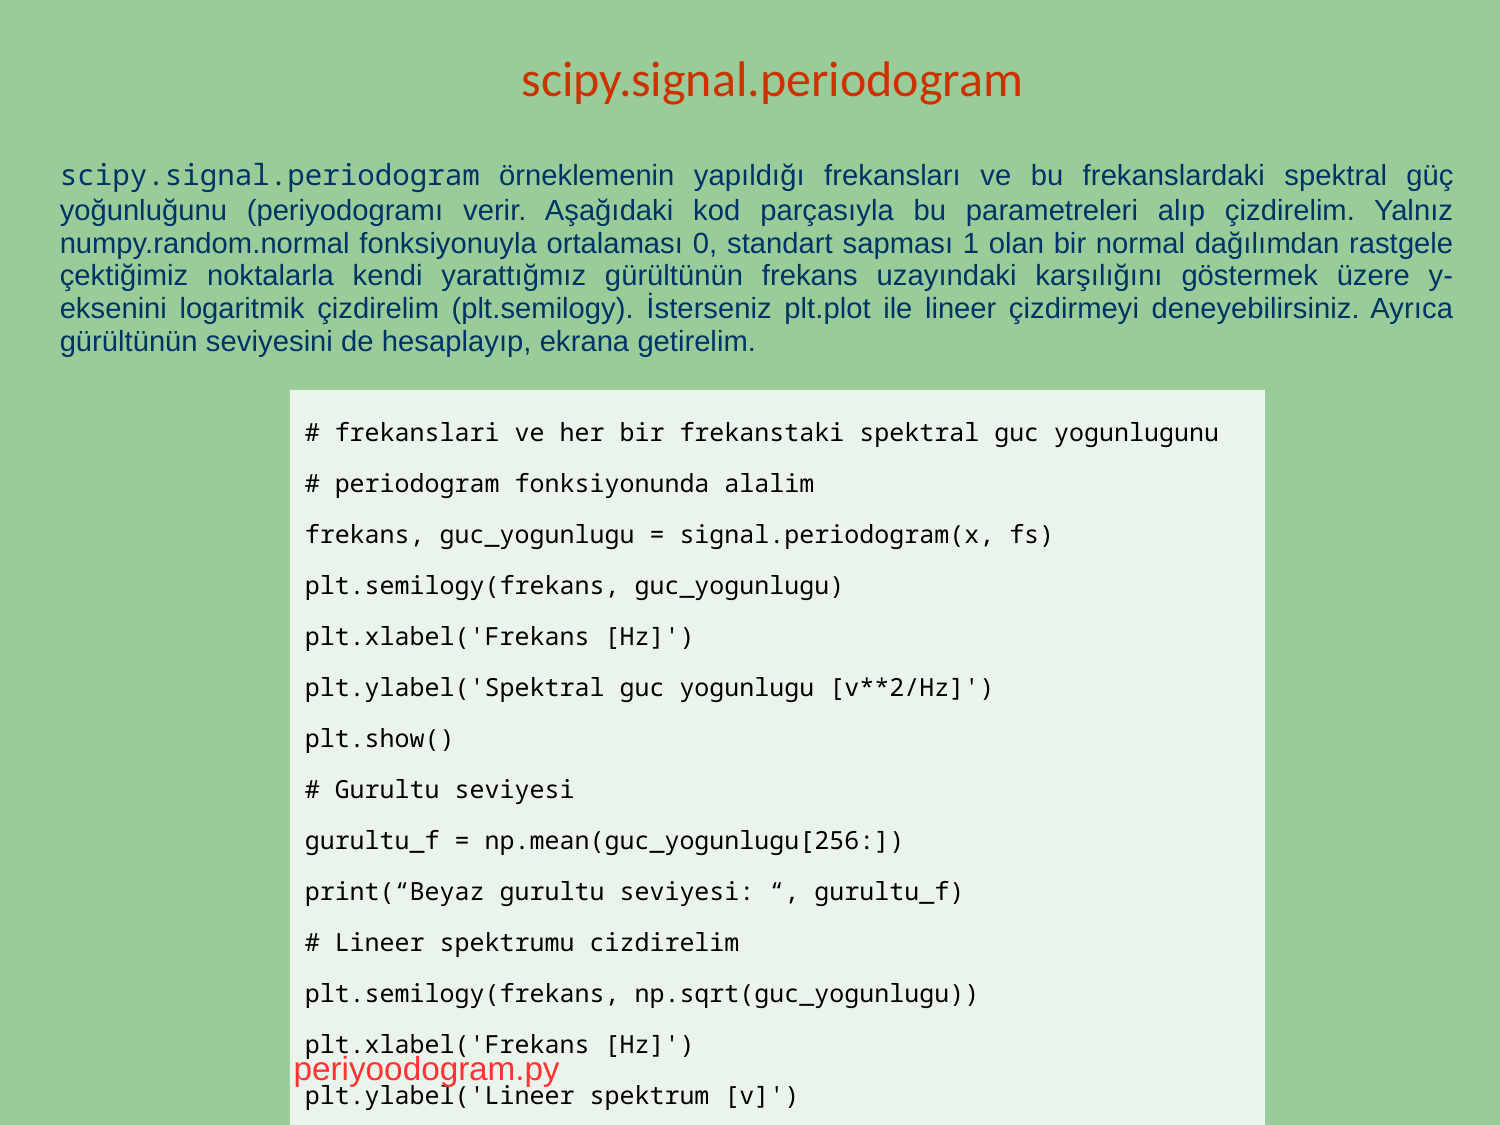

# scipy.signal.periodogram
scipy.signal.periodogram örneklemenin yapıldığı frekansları ve bu frekanslardaki spektral güç yoğunluğunu (periyodogramı verir. Aşağıdaki kod parçasıyla bu parametreleri alıp çizdirelim. Yalnız numpy.random.normal fonksiyonuyla ortalaması 0, standart sapması 1 olan bir normal dağılımdan rastgele çektiğimiz noktalarla kendi yarattığmız gürültünün frekans uzayındaki karşılığını göstermek üzere y-eksenini logaritmik çizdirelim (plt.semilogy). İsterseniz plt.plot ile lineer çizdirmeyi deneyebilirsiniz. Ayrıca gürültünün seviyesini de hesaplayıp, ekrana getirelim.
# frekanslari ve her bir frekanstaki spektral guc yogunlugunu
# periodogram fonksiyonunda alalim
frekans, guc_yogunlugu = signal.periodogram(x, fs)
plt.semilogy(frekans, guc_yogunlugu)
plt.xlabel('Frekans [Hz]')
plt.ylabel('Spektral guc yogunlugu [v**2/Hz]')
plt.show()
# Gurultu seviyesi
gurultu_f = np.mean(guc_yogunlugu[256:])
print(“Beyaz gurultu seviyesi: “, gurultu_f)
# Lineer spektrumu cizdirelim
plt.semilogy(frekans, np.sqrt(guc_yogunlugu))
plt.xlabel('Frekans [Hz]')
plt.ylabel('Lineer spektrum [v]')
plt.show()
periyoodogram.py